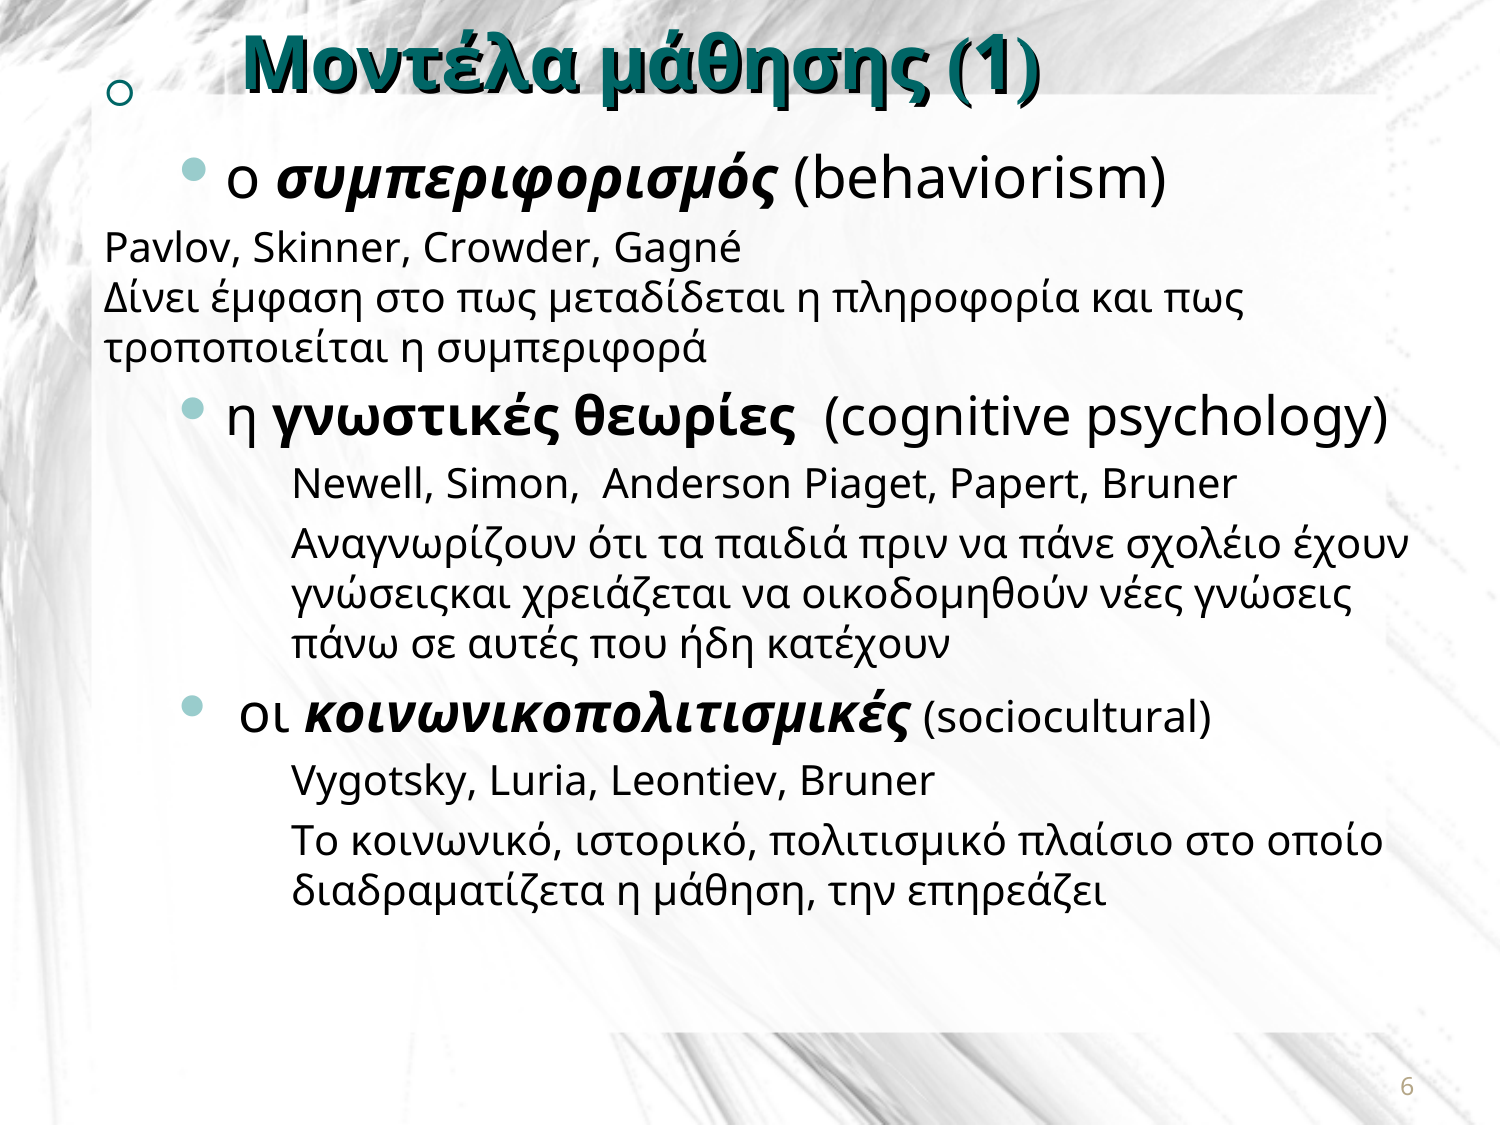

Μοντέλα μάθησης (1)
ο συμπεριφορισμός (behaviorism)
Pavlov, Skinner, Crowder, Gagné
Δίνει έμφαση στο πως μεταδίδεται η πληροφορία και πως τροποποιείται η συμπεριφορά
η γνωστικές θεωρίες (cognitive psychology)
Newell, Simon, Anderson Piaget, Papert, Bruner
Αναγνωρίζουν ότι τα παιδιά πριν να πάνε σχολέιο έχουν γνώσειςκαι χρειάζεται να οικοδομηθούν νέες γνώσεις πάνω σε αυτές που ήδη κατέχουν
 οι κοινωνικοπολιτισμικές (sociocultural)
Vygotsky, Luria, Leontiev, Bruner
Το κοινωνικό, ιστορικό, πολιτισμικό πλαίσιο στο οποίο διαδραματίζετα η μάθηση, την επηρεάζει